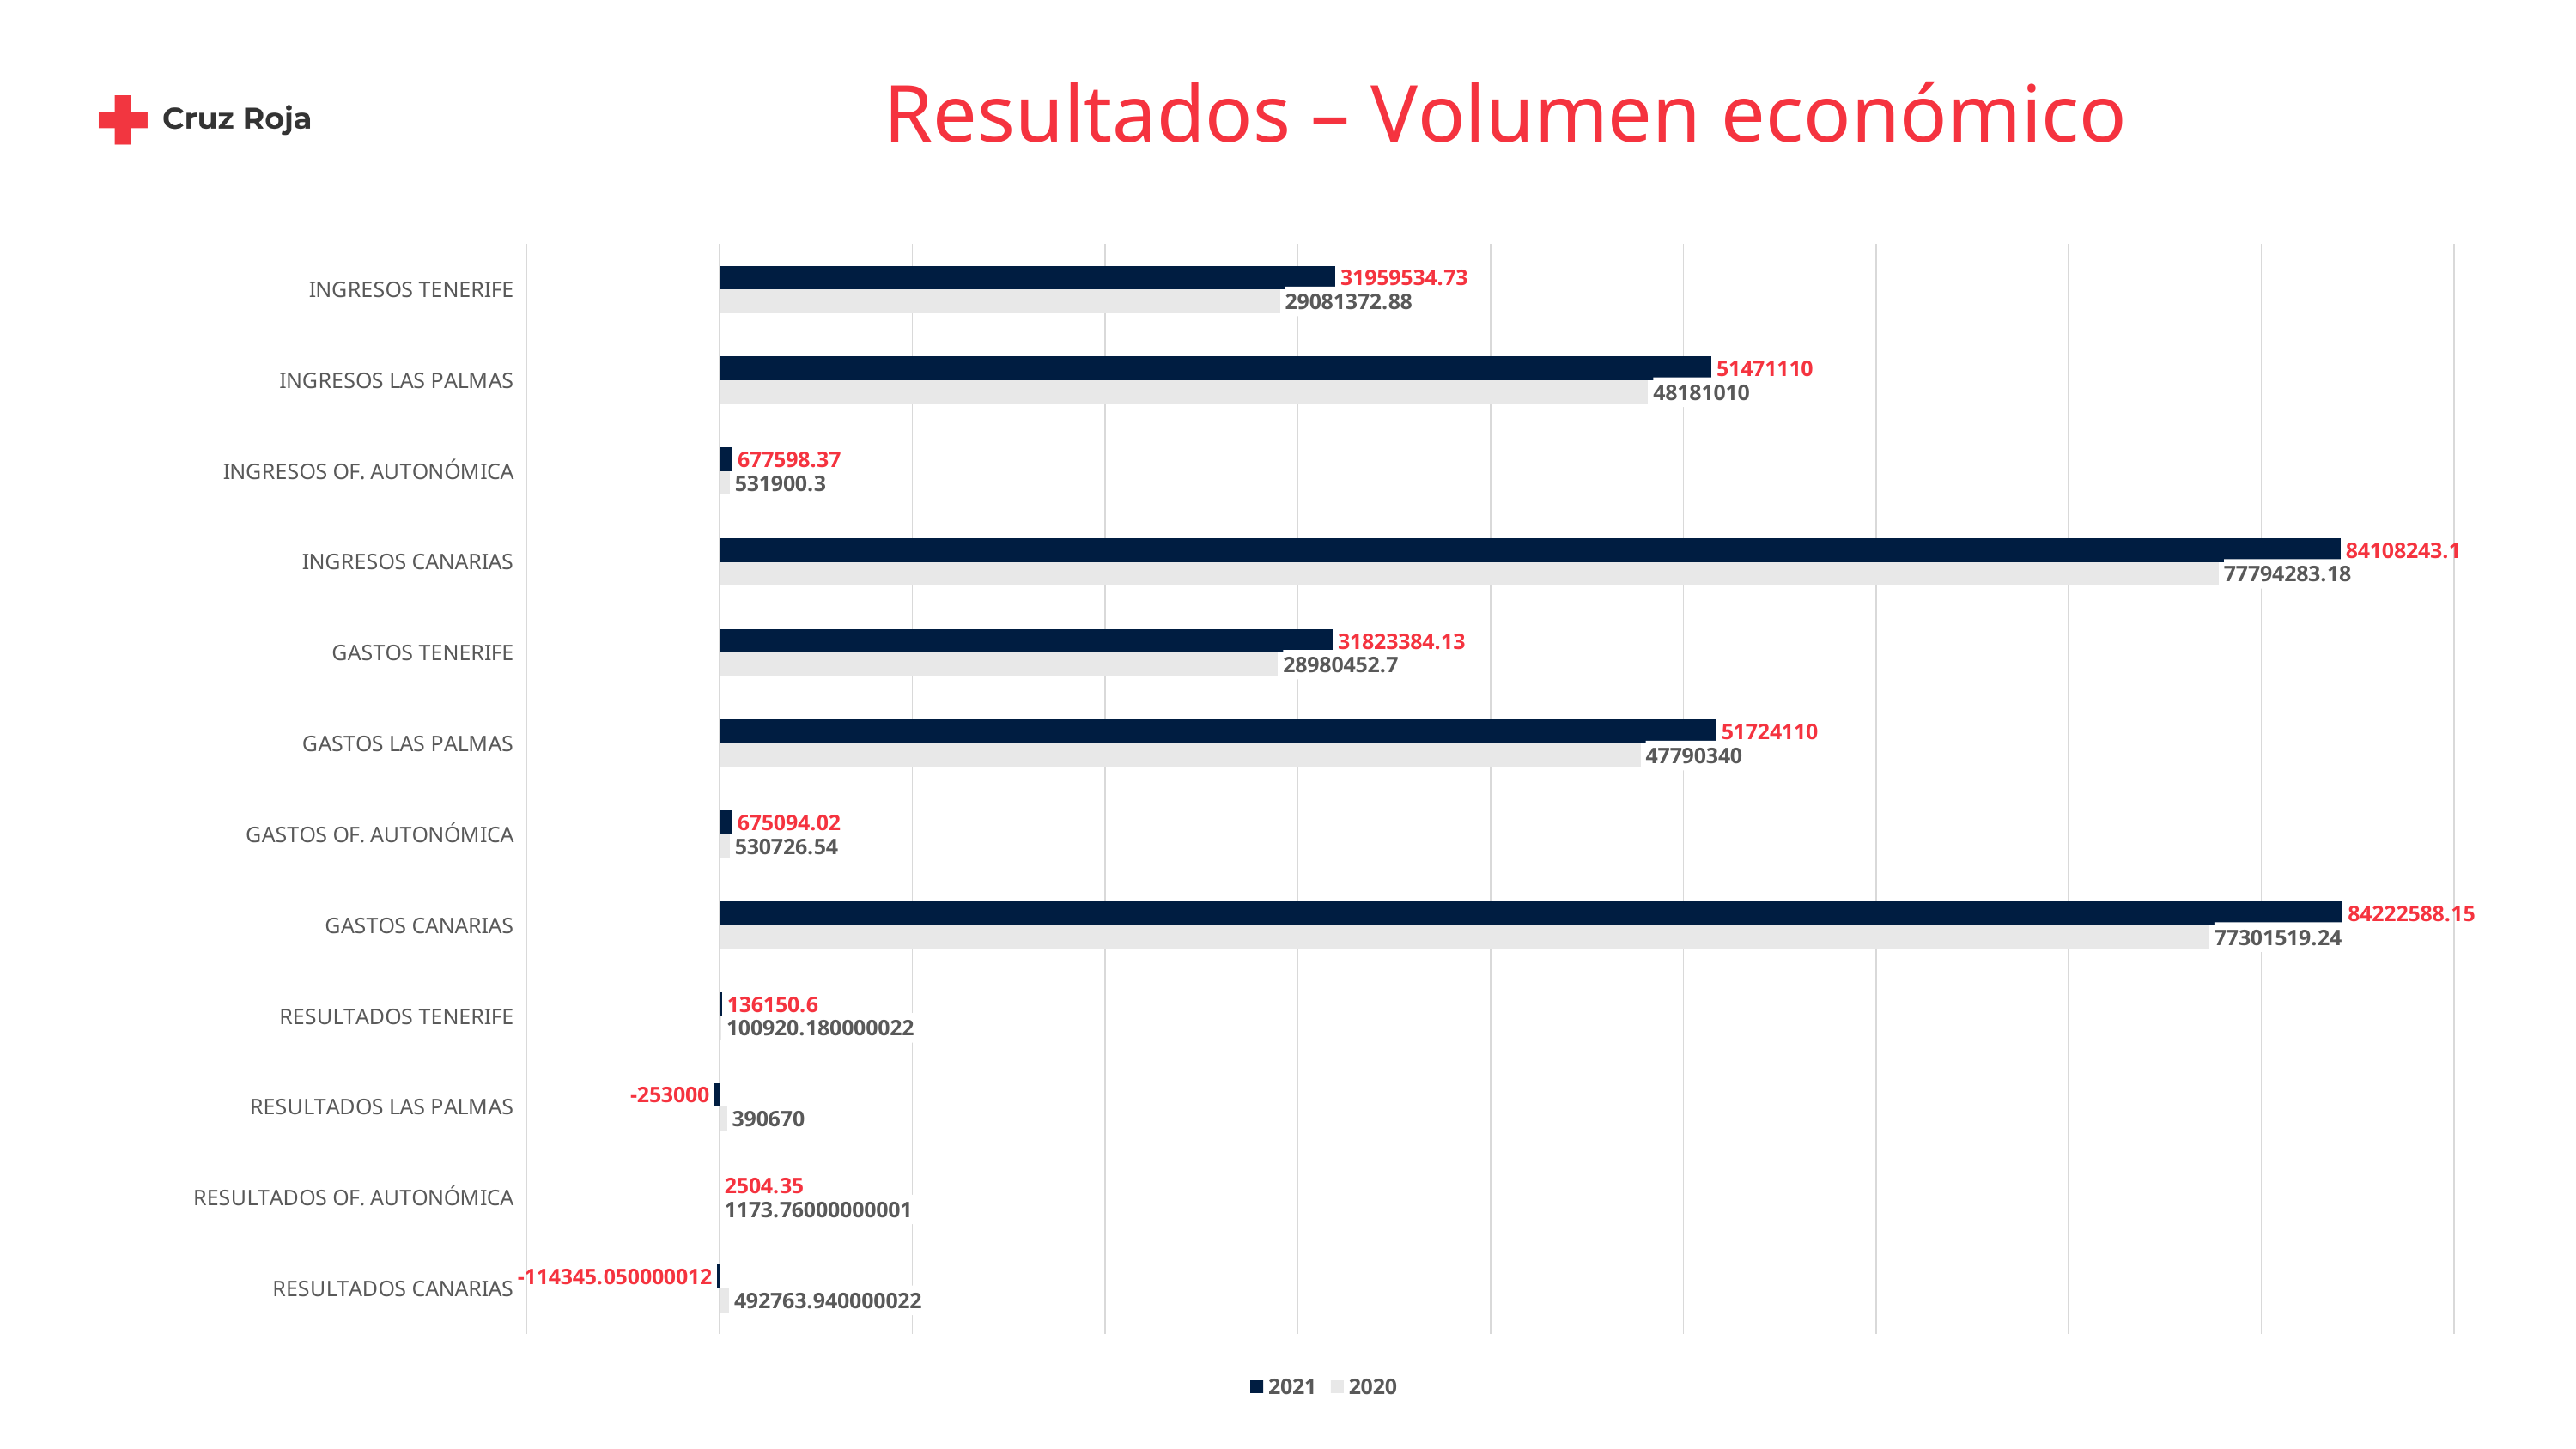

Resultados – Volumen económico
### Chart
| Category | 2020 | 2021 |
|---|---|---|
| RESULTADOS CANARIAS | 492763.940000022 | -114345.050000012 |
| RESULTADOS OF. AUTONÓMICA | 1173.76000000001 | 2504.35 |
| RESULTADOS LAS PALMAS | 390670.0 | -253000.0 |
| RESULTADOS TENERIFE | 100920.180000022 | 136150.6 |
| GASTOS CANARIAS | 77301519.24 | 84222588.15 |
| GASTOS OF. AUTONÓMICA | 530726.54 | 675094.02 |
| GASTOS LAS PALMAS | 47790340.0 | 51724110.0 |
| GASTOS TENERIFE | 28980452.7 | 31823384.13 |
| INGRESOS CANARIAS | 77794283.18 | 84108243.1 |
| INGRESOS OF. AUTONÓMICA | 531900.3 | 677598.37 |
| INGRESOS LAS PALMAS | 48181010.0 | 51471110.0 |
| INGRESOS TENERIFE | 29081372.88 | 31959534.73 |